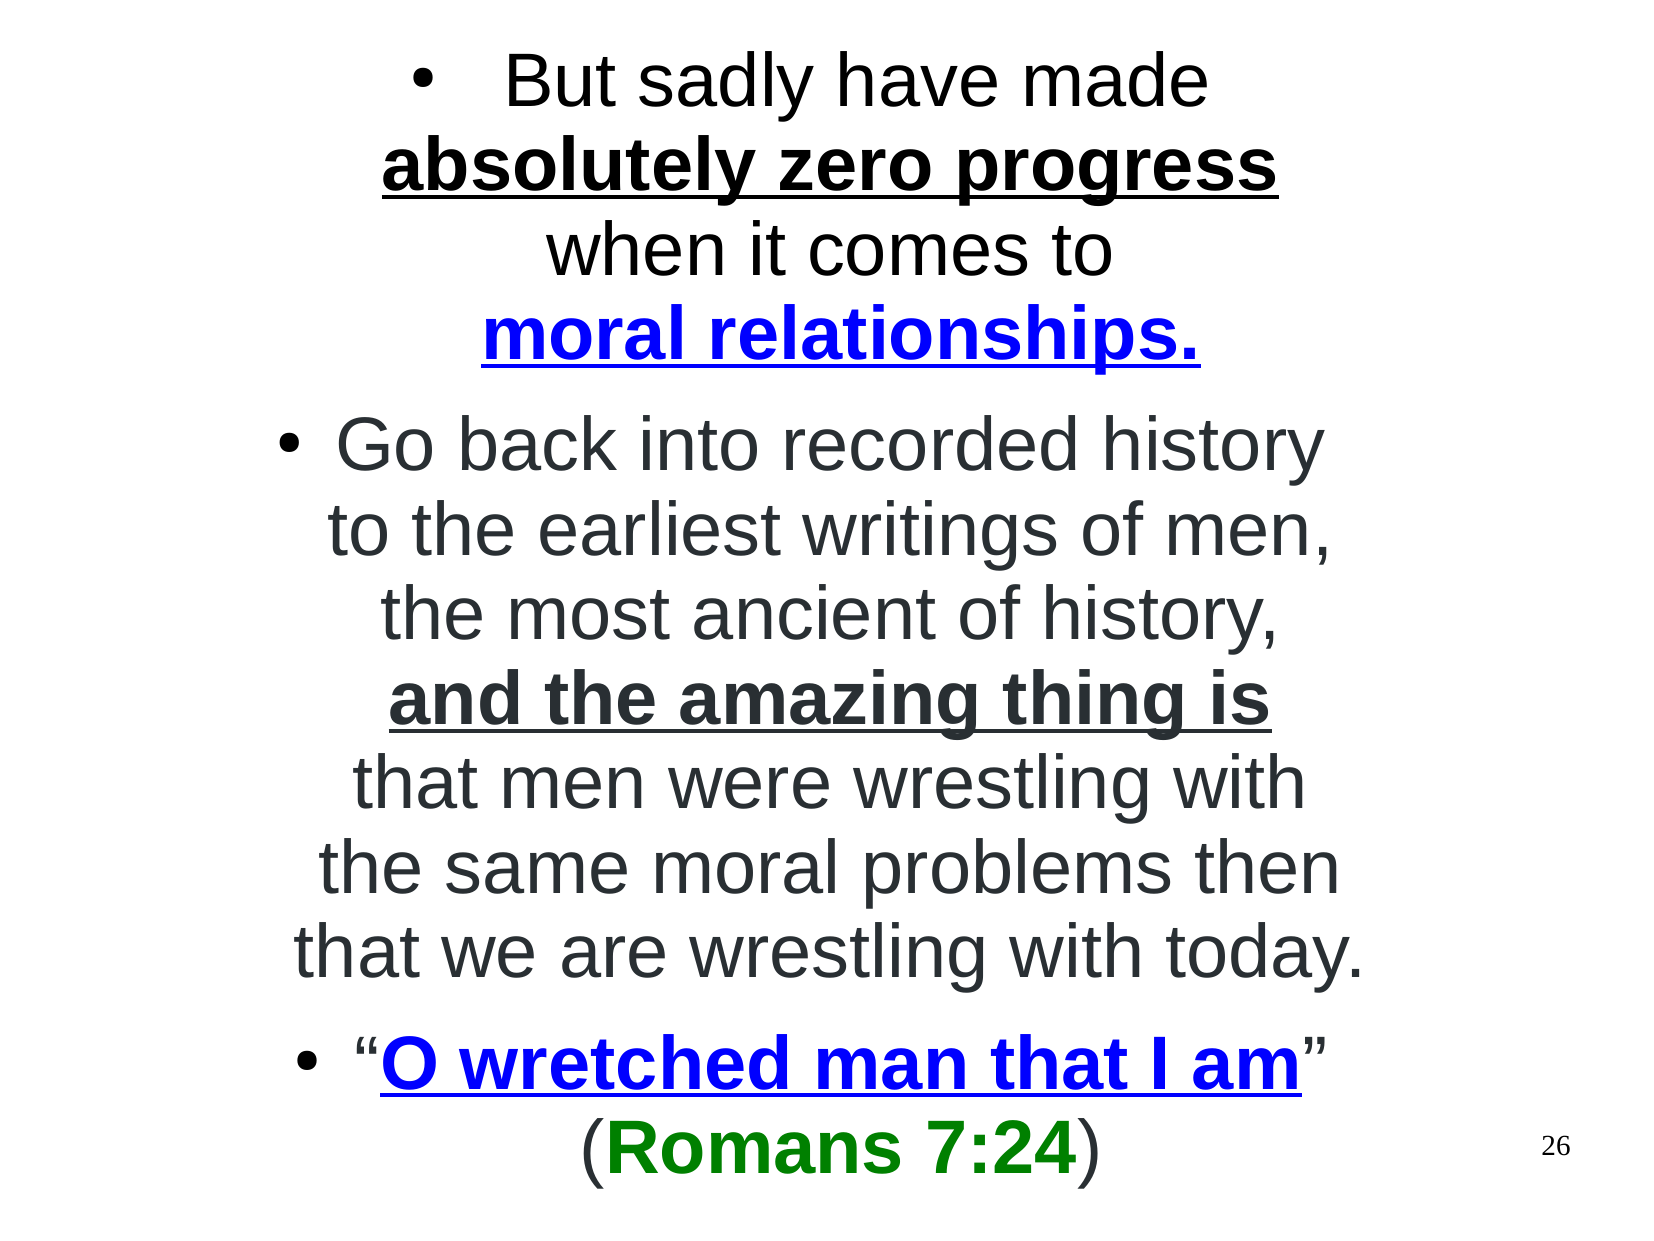

# But sadly have made absolutely zero progress when it comes to moral relationships.
Go back into recorded history
to the earliest writings of men,
the most ancient of history,
and the amazing thing is
that men were wrestling with
the same moral problems then
that we are wrestling with today.
“O wretched man that I am”
(Romans 7:24)
26